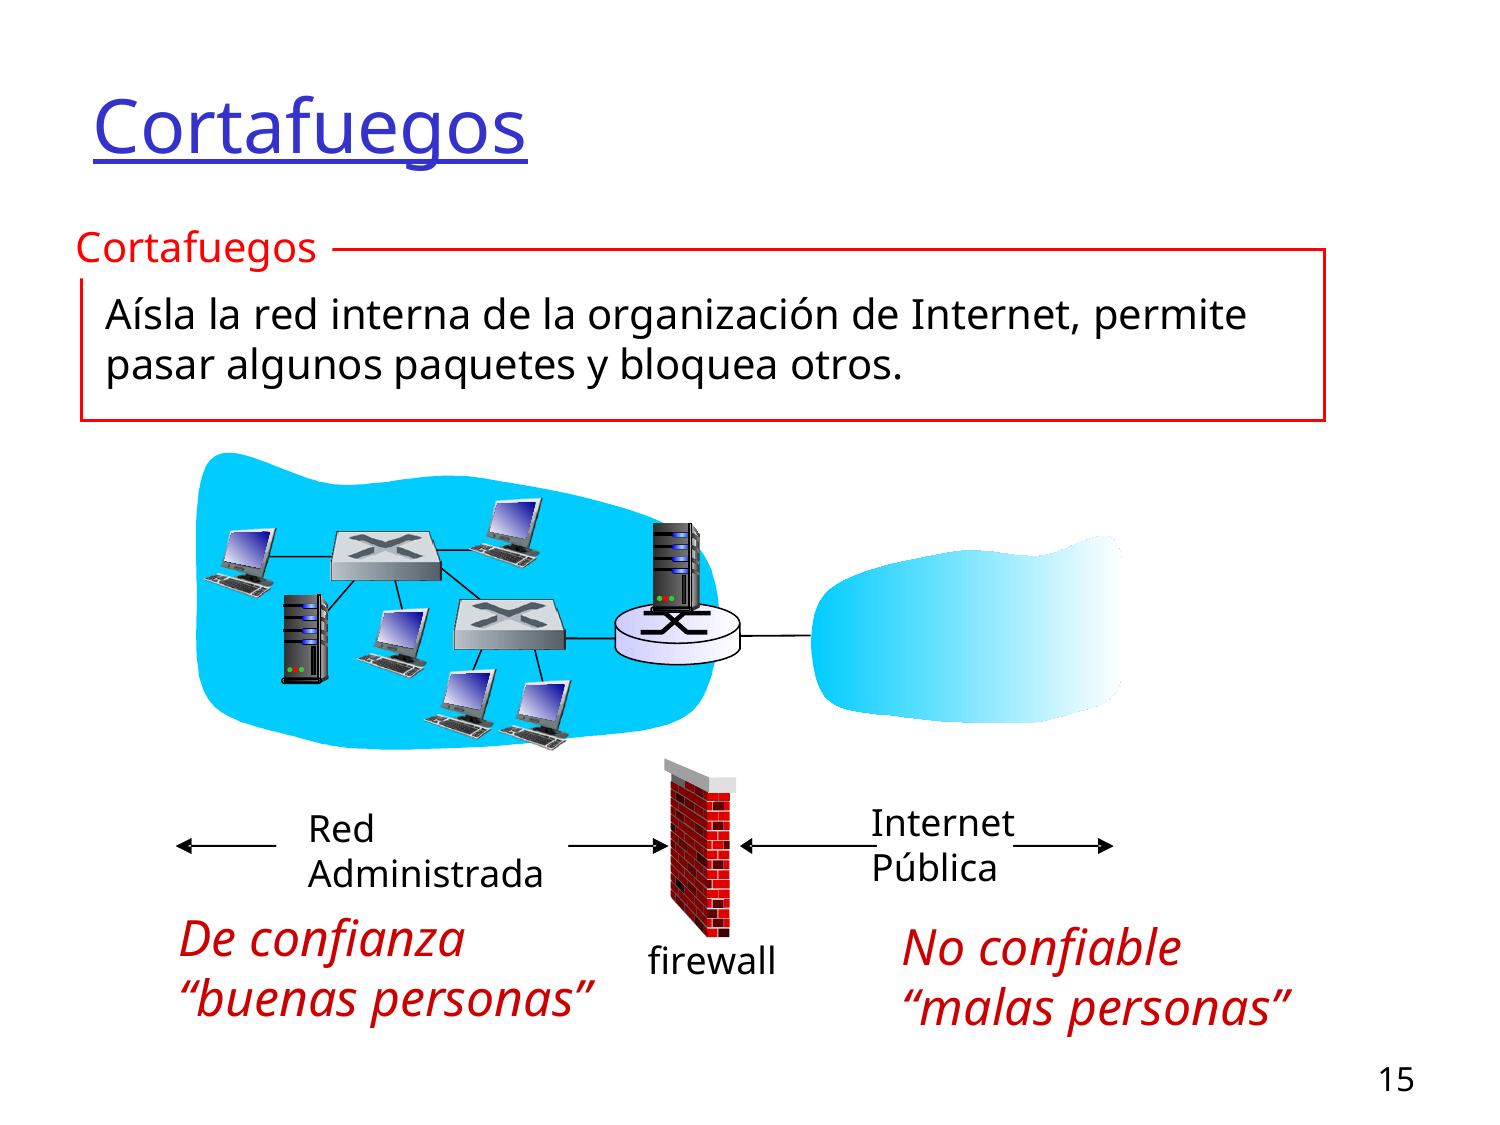

# Cortafuegos
Cortafuegos
Aísla la red interna de la organización de Internet, permite pasar algunos paquetes y bloquea otros.
Internet
Pública
Red
Administrada
De confianza
“buenas personas”
No confiable
“malas personas”
firewall
15